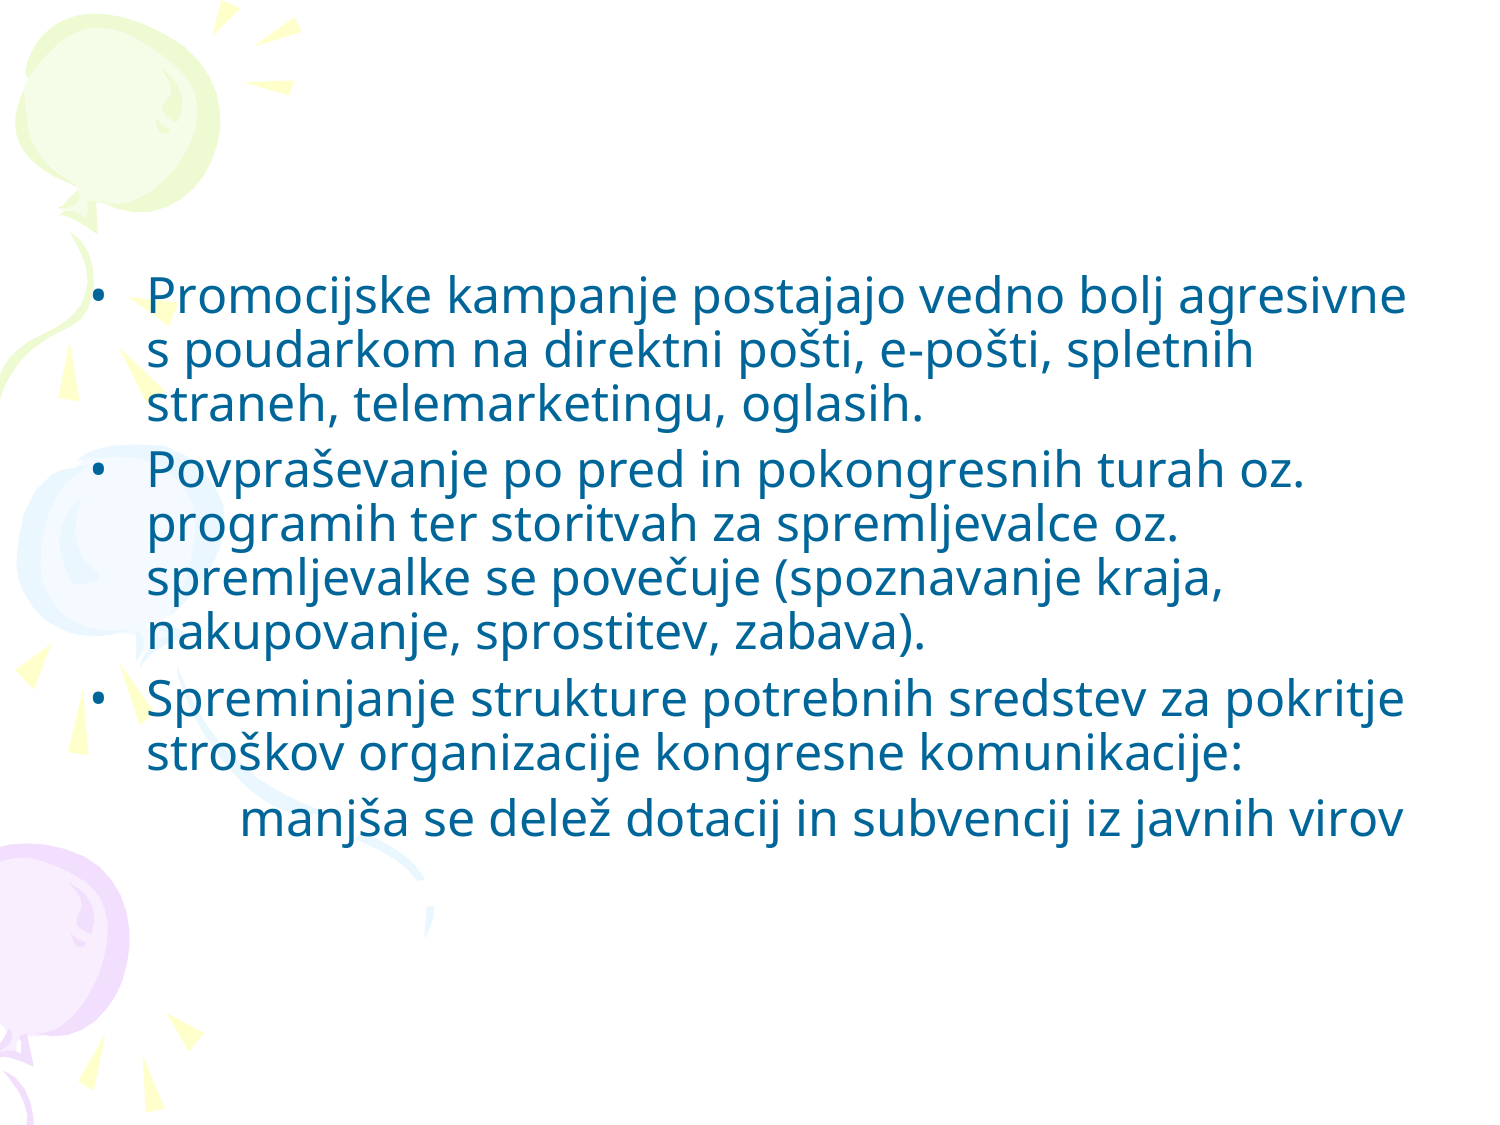

#
Promocijske kampanje postajajo vedno bolj agresivne s poudarkom na direktni pošti, e-pošti, spletnih straneh, telemarketingu, oglasih.
Povpraševanje po pred in pokongresnih turah oz. programih ter storitvah za spremljevalce oz. spremljevalke se povečuje (spoznavanje kraja, nakupovanje, sprostitev, zabava).
Spreminjanje strukture potrebnih sredstev za pokritje stroškov organizacije kongresne komunikacije:
		manjša se delež dotacij in subvencij iz javnih virov